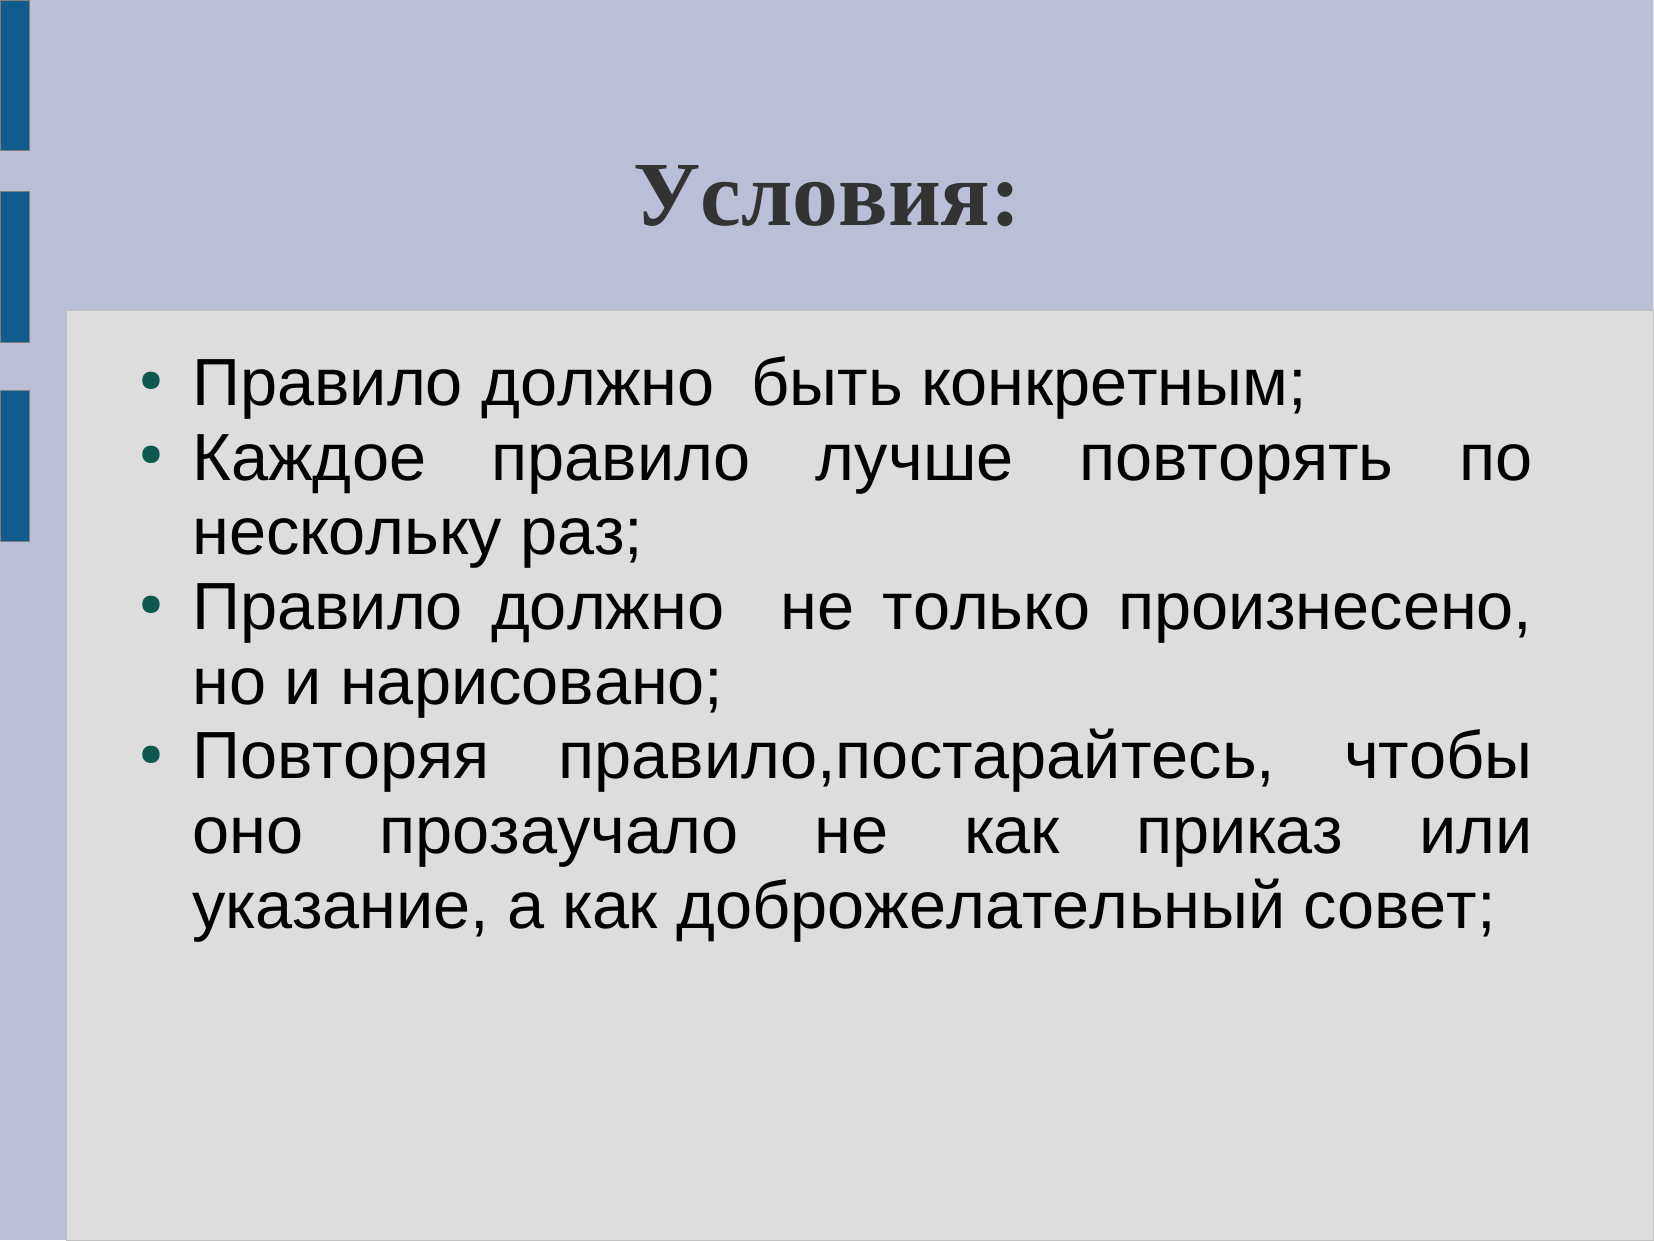

# Условия:
Правило должно быть конкретным;
Каждое правило лучше повторять по нескольку раз;
Правило должно не только произнесено, но и нарисовано;
Повторяя правило,постарайтесь, чтобы оно прозаучало не как приказ или указание, а как доброжелательный совет;